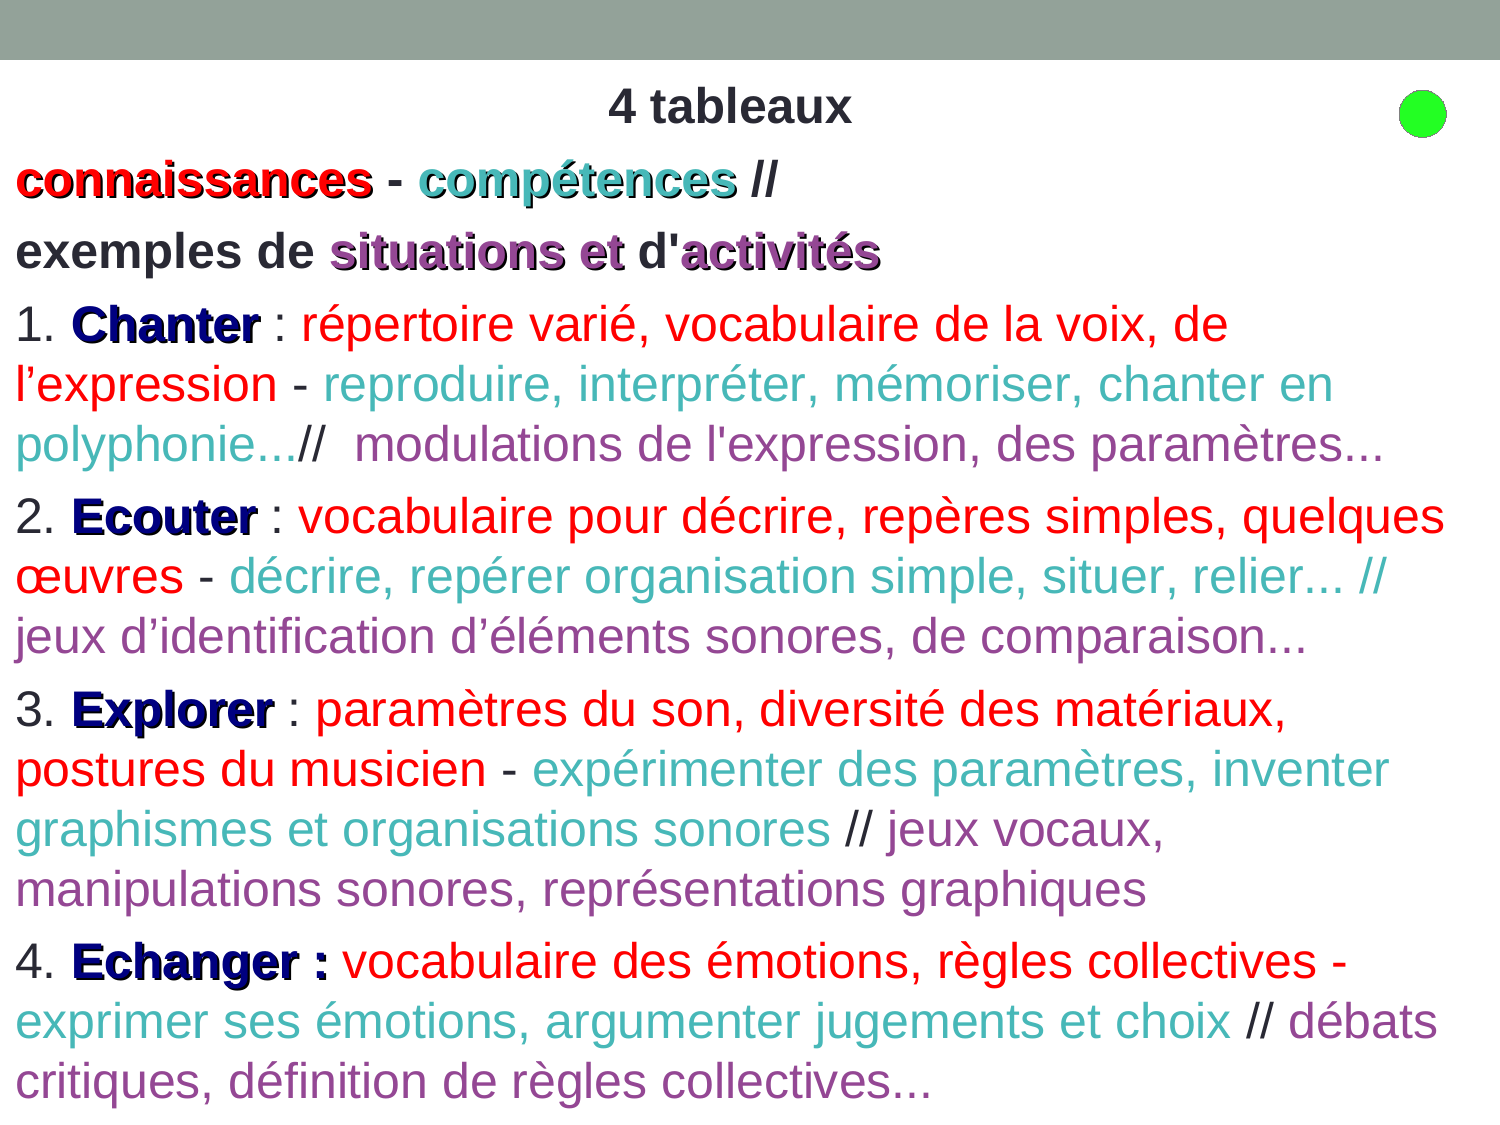

# 4 tableaux
connaissances - compétences //
exemples de situations et d'activités
1. Chanter : répertoire varié, vocabulaire de la voix, de l’expression - reproduire, interpréter, mémoriser, chanter en polyphonie...// modulations de l'expression, des paramètres...
2. Ecouter : vocabulaire pour décrire, repères simples, quelques œuvres - décrire, repérer organisation simple, situer, relier... // jeux d’identification d’éléments sonores, de comparaison...
3. Explorer : paramètres du son, diversité des matériaux, postures du musicien - expérimenter des paramètres, inventer graphismes et organisations sonores // jeux vocaux, manipulations sonores, représentations graphiques
4. Echanger : vocabulaire des émotions, règles collectives - exprimer ses émotions, argumenter jugements et choix // débats critiques, définition de règles collectives...